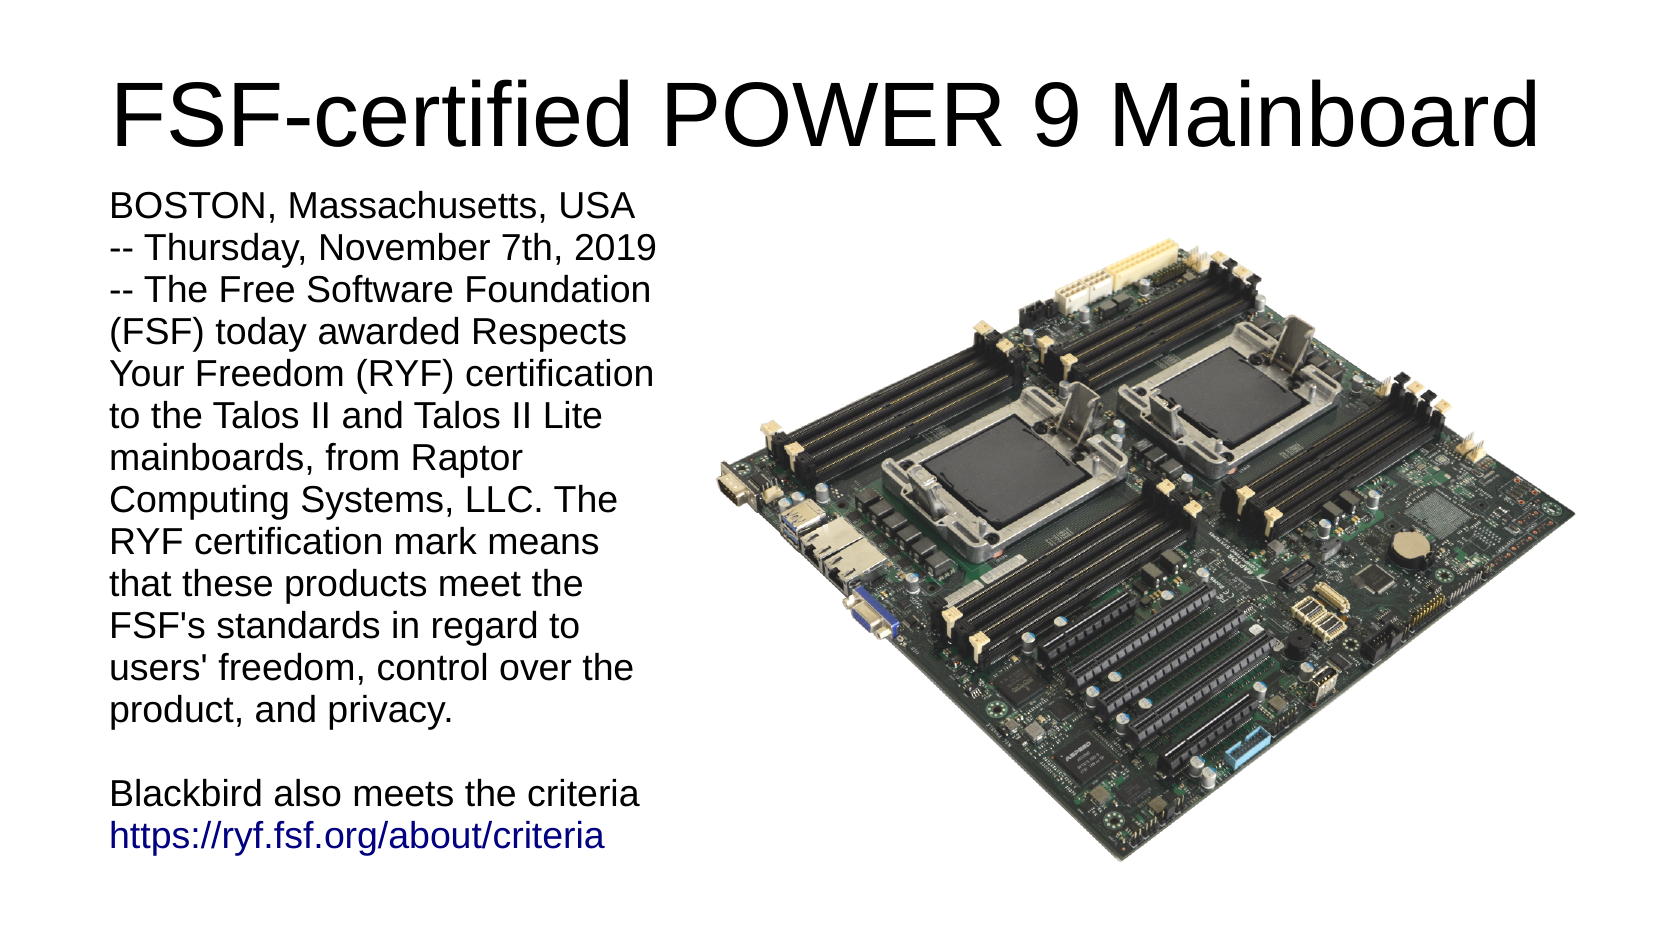

# FSF-certified POWER 9 Mainboard
BOSTON, Massachusetts, USA -- Thursday, November 7th, 2019 -- The Free Software Foundation (FSF) today awarded Respects Your Freedom (RYF) certification to the Talos II and Talos II Lite mainboards, from Raptor Computing Systems, LLC. The RYF certification mark means that these products meet the FSF's standards in regard to users' freedom, control over the product, and privacy.
Blackbird also meets the criteria
https://ryf.fsf.org/about/criteria